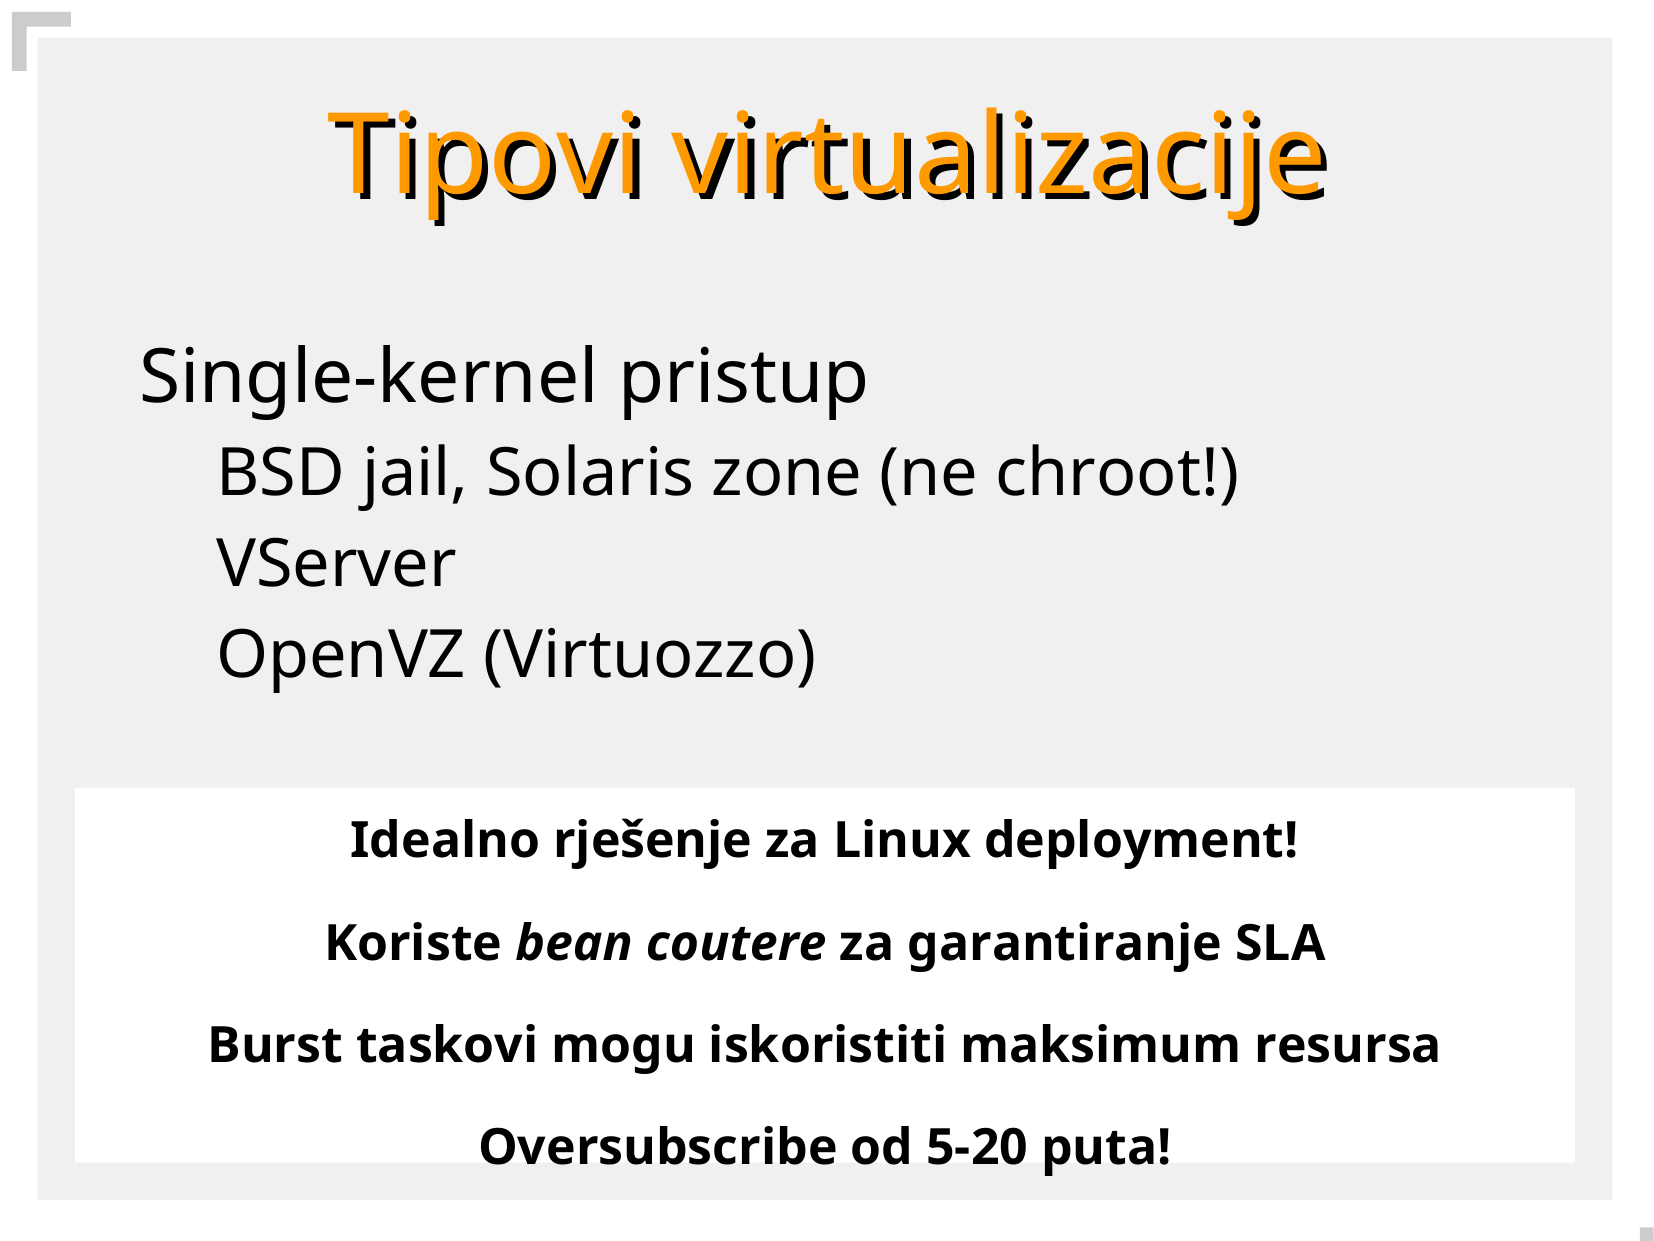

# Tipovi virtualizacije
Single-kernel pristup
BSD jail, Solaris zone (ne chroot!)
VServer
OpenVZ (Virtuozzo)
Idealno rješenje za Linux deployment!
Koriste bean coutere za garantiranje SLA
Burst taskovi mogu iskoristiti maksimum resursa
Oversubscribe od 5-20 puta!